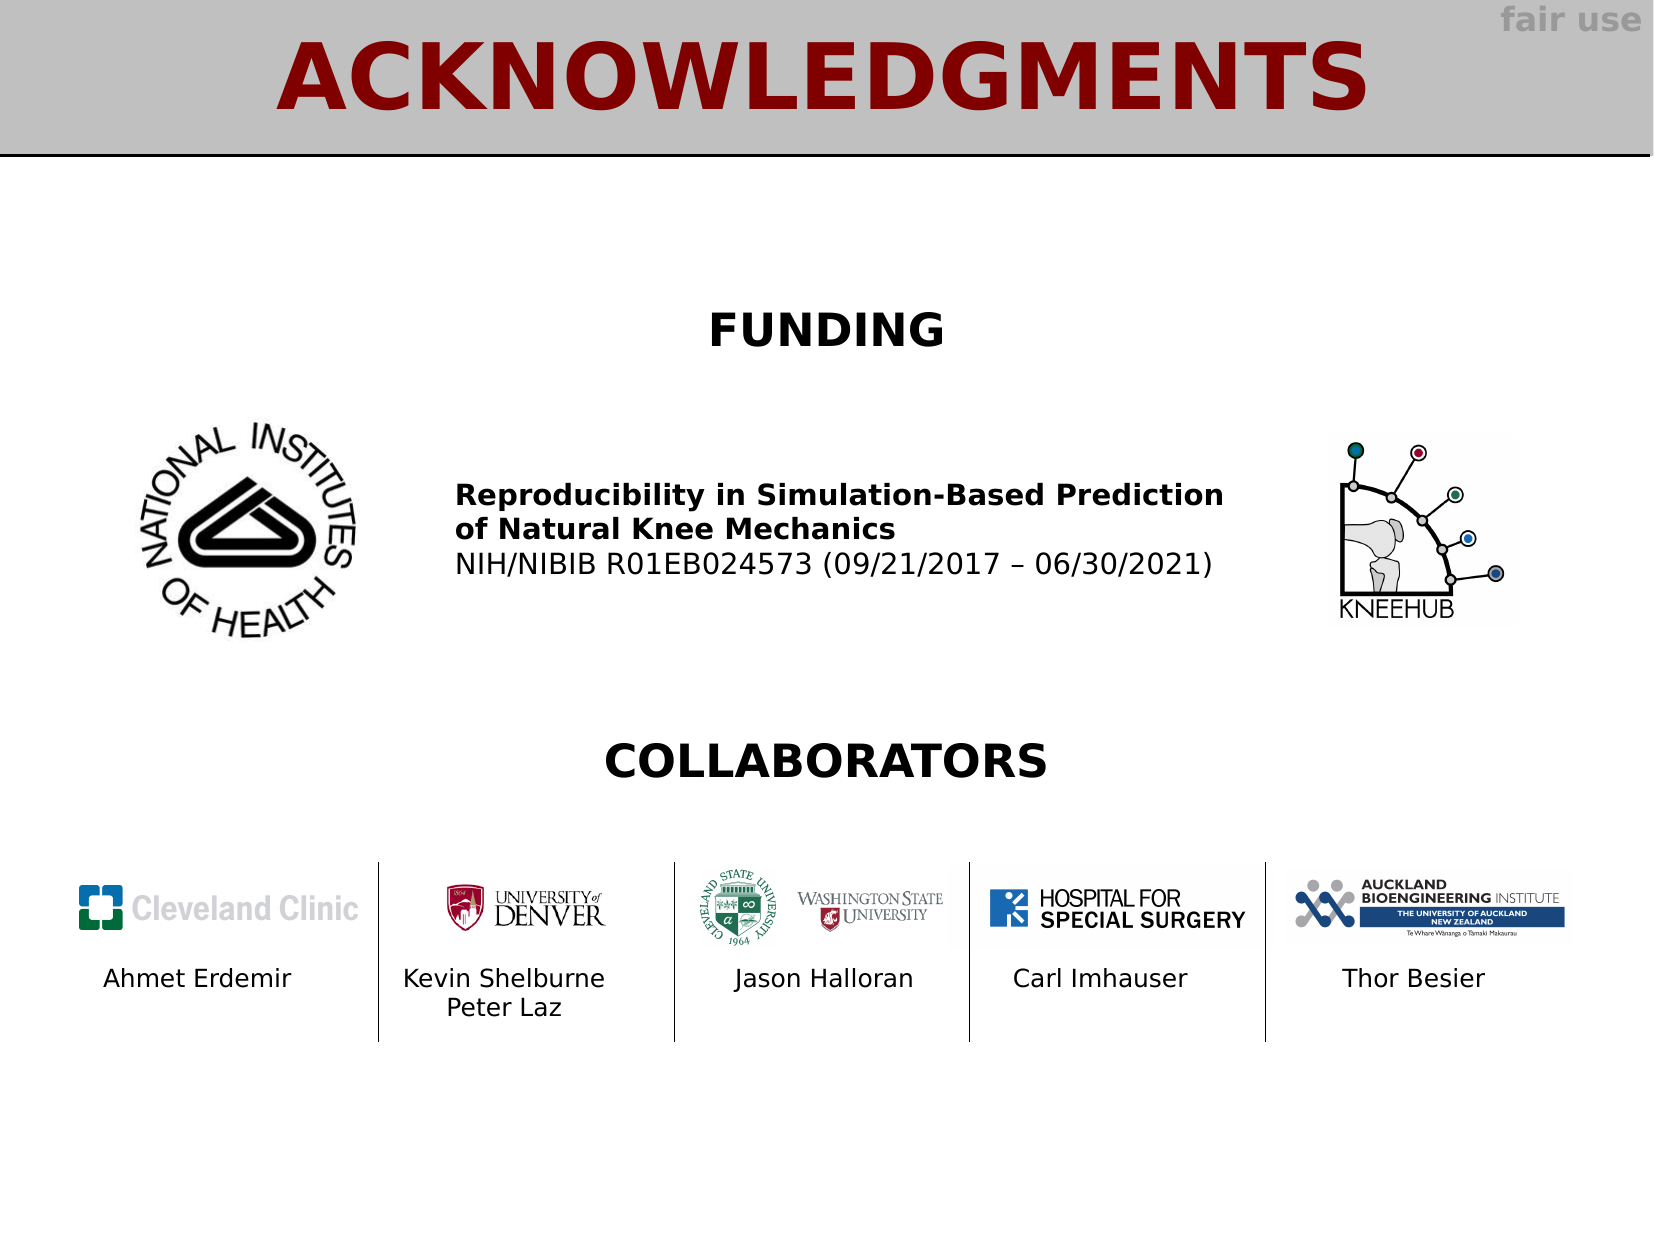

fair use
ACKNOWLEDGMENTS
FUNDING
Reproducibility in Simulation-Based Prediction of Natural Knee Mechanics
NIH/NIBIB R01EB024573 (09/21/2017 – 06/30/2021)
COLLABORATORS
Ahmet Erdemir
Kevin Shelburne
Peter Laz
Jason Halloran
Carl Imhauser
Thor Besier